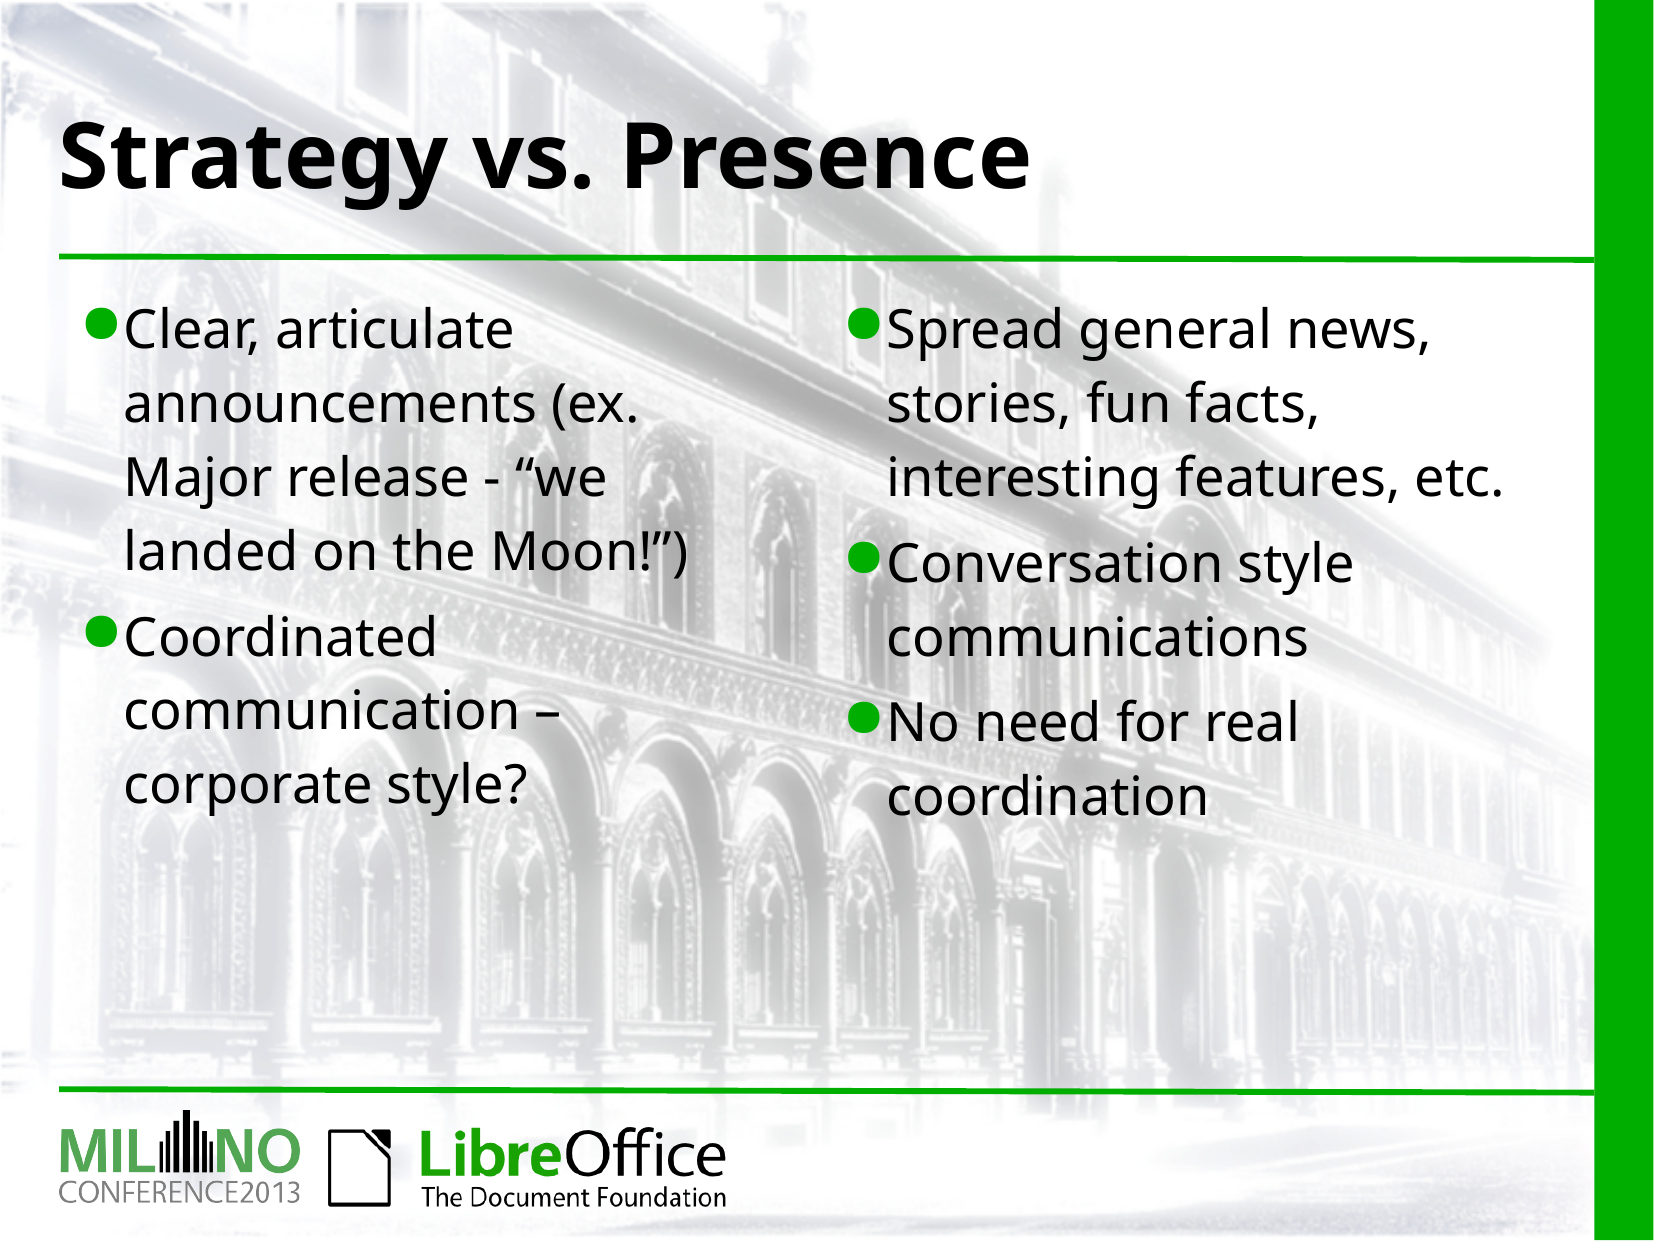

# Strategy vs. Presence
Clear, articulate announcements (ex. Major release - “we landed on the Moon!”)
Coordinated communication – corporate style?
Spread general news, stories, fun facts, interesting features, etc.
Conversation style communications
No need for real coordination